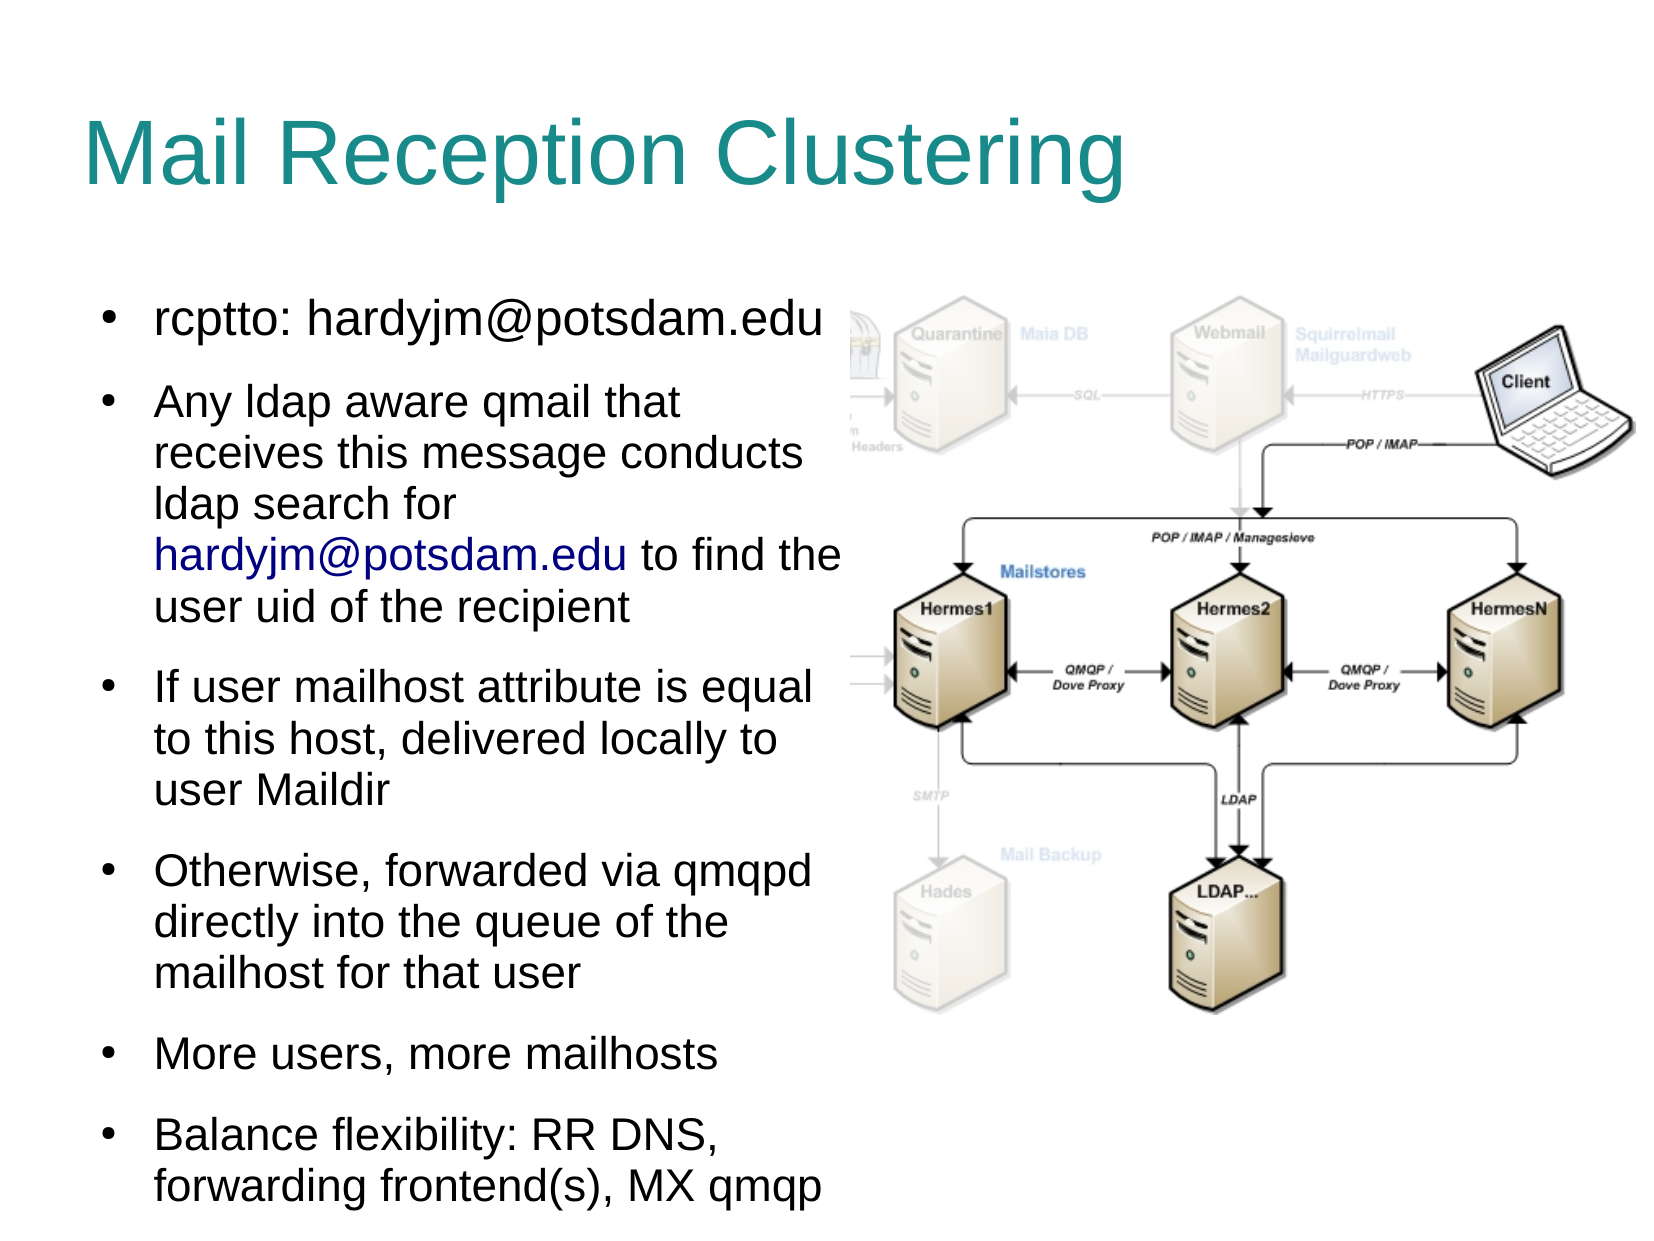

# Mail Reception Clustering
rcptto: hardyjm@potsdam.edu
Any ldap aware qmail that receives this message conducts ldap search for hardyjm@potsdam.edu to find the user uid of the recipient
If user mailhost attribute is equal to this host, delivered locally to user Maildir
Otherwise, forwarded via qmqpd directly into the queue of the mailhost for that user
More users, more mailhosts
Balance flexibility: RR DNS, forwarding frontend(s), MX qmqp